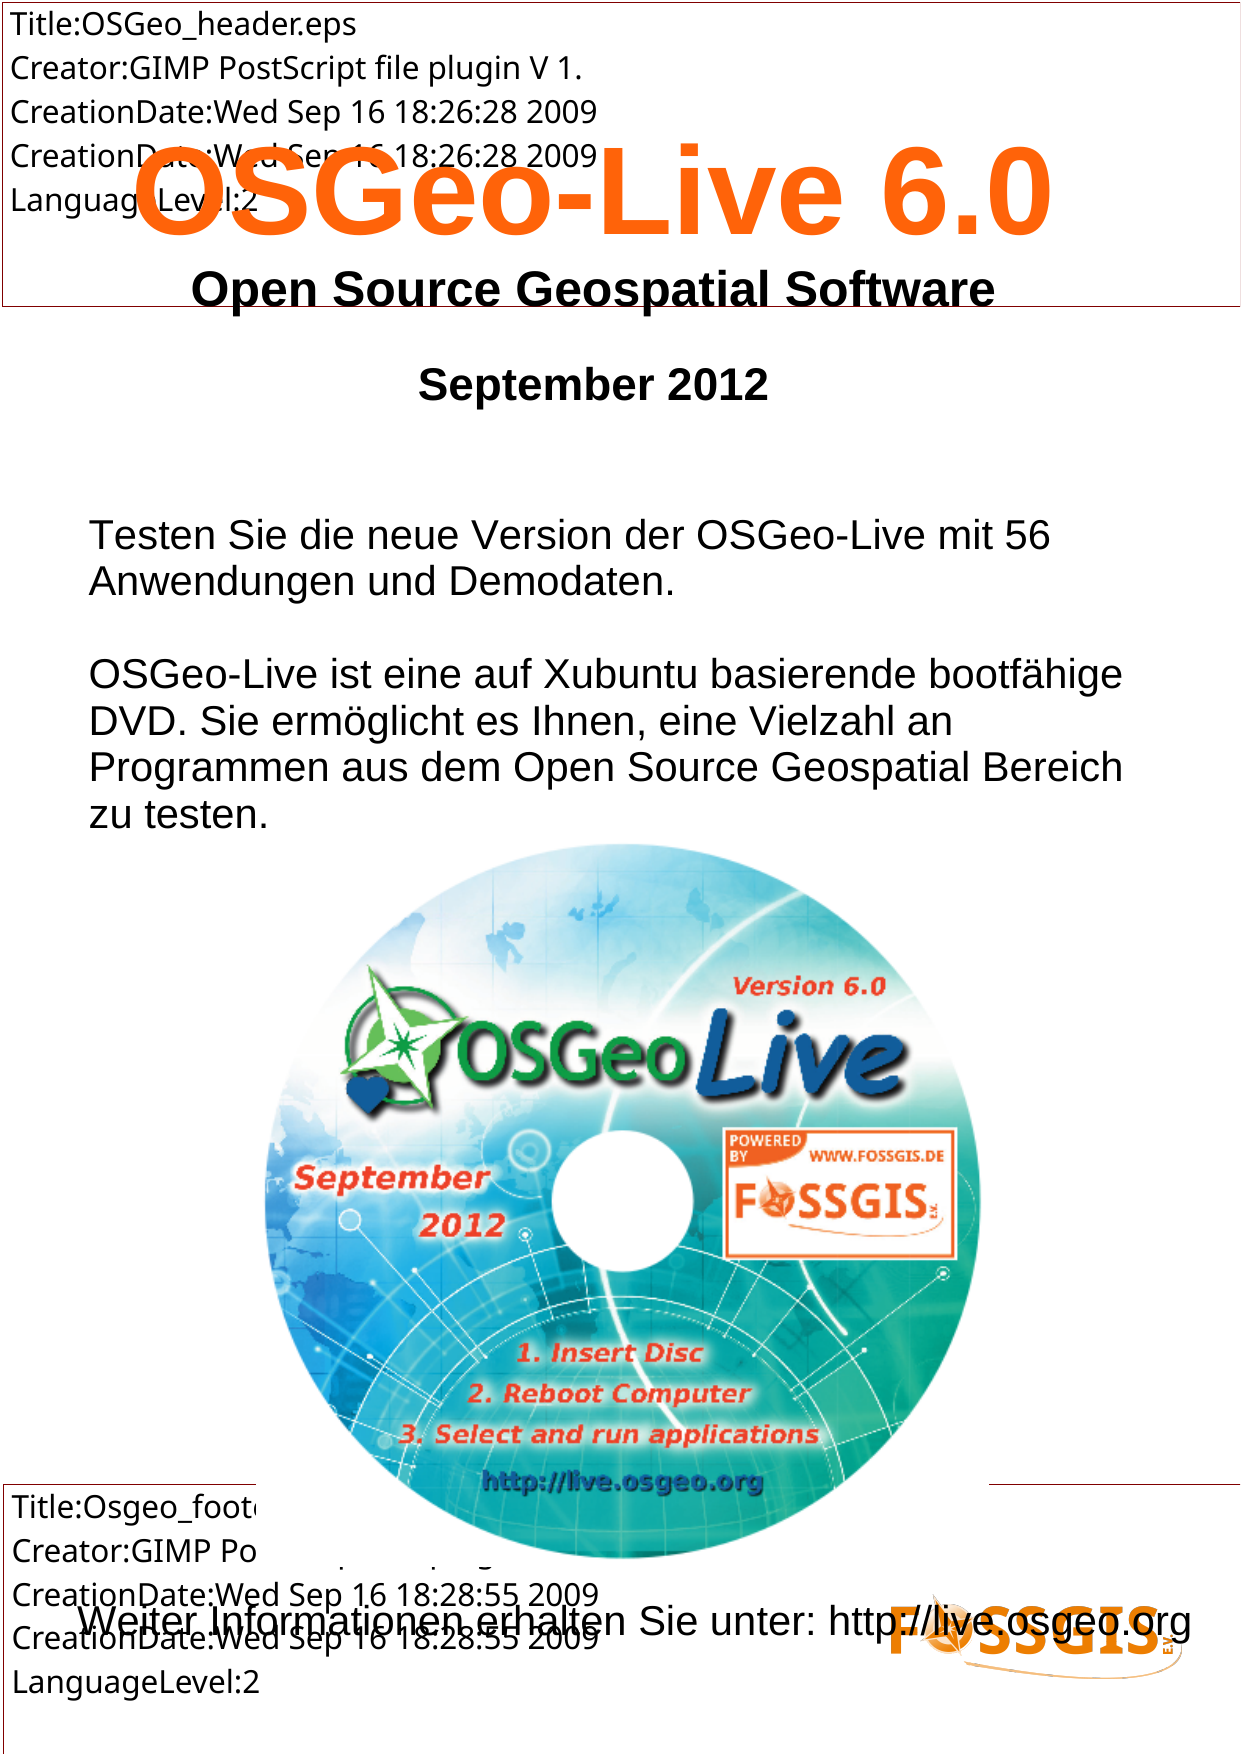

# OSGeo-Live 6.0 Open Source Geospatial Software September 2012
Testen Sie die neue Version der OSGeo-Live mit 56 Anwendungen und Demodaten.
OSGeo-Live ist eine auf Xubuntu basierende bootfähige DVD. Sie ermöglicht es Ihnen, eine Vielzahl an Programmen aus dem Open Source Geospatial Bereich zu testen.
Weiter Informationen erhalten Sie unter: http://live.osgeo.org